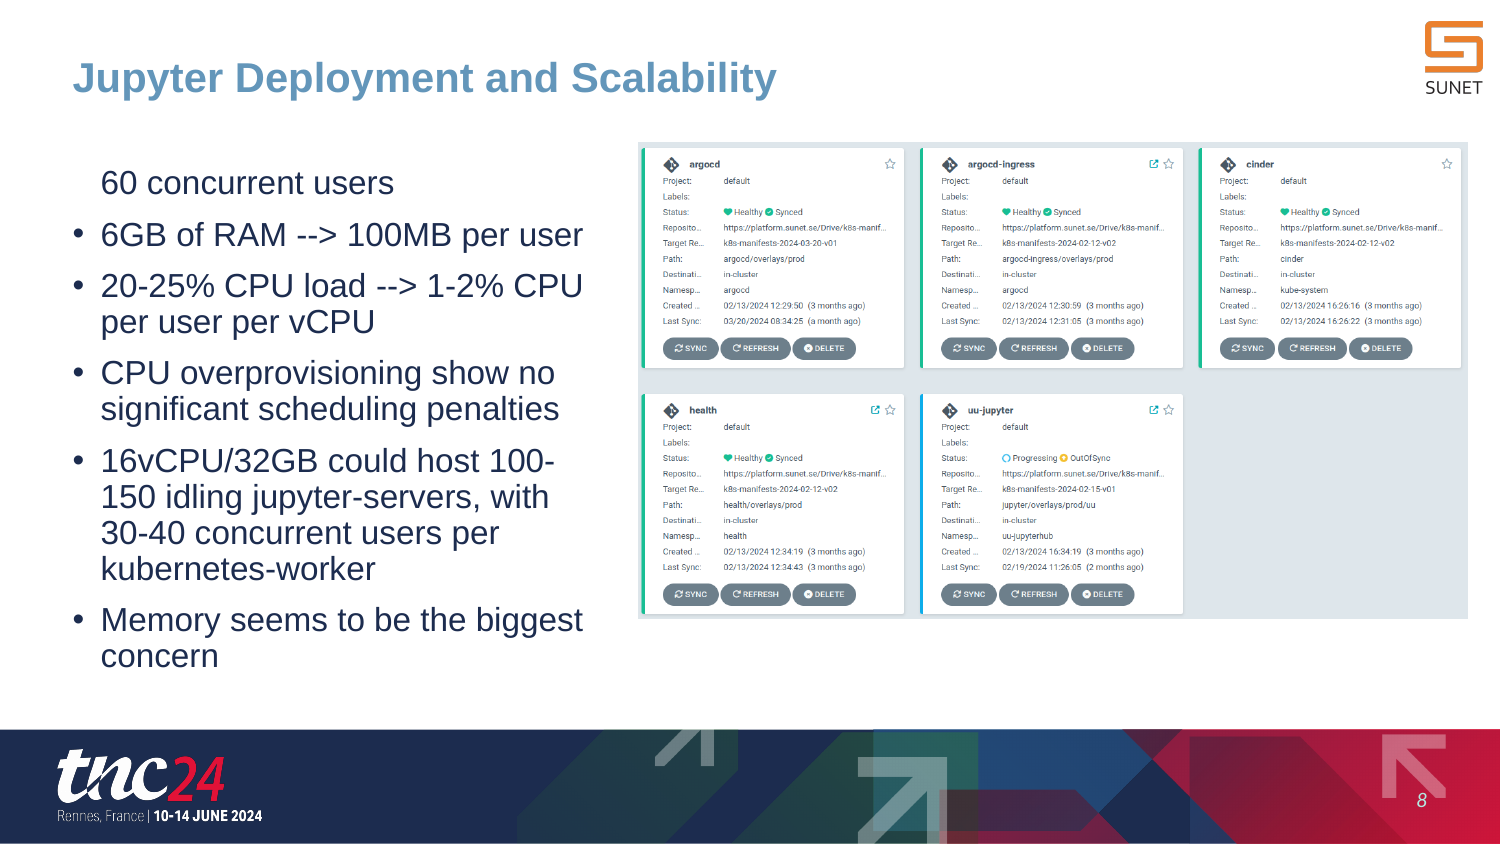

Jupyter Deployment and Scalability
# 60 concurrent users
6GB of RAM --> 100MB per user
20-25% CPU load --> 1-2% CPU per user per vCPU
CPU overprovisioning show no significant scheduling penalties
16vCPU/32GB could host 100-150 idling jupyter-servers, with 30-40 concurrent users per kubernetes-worker
Memory seems to be the biggest concern
8